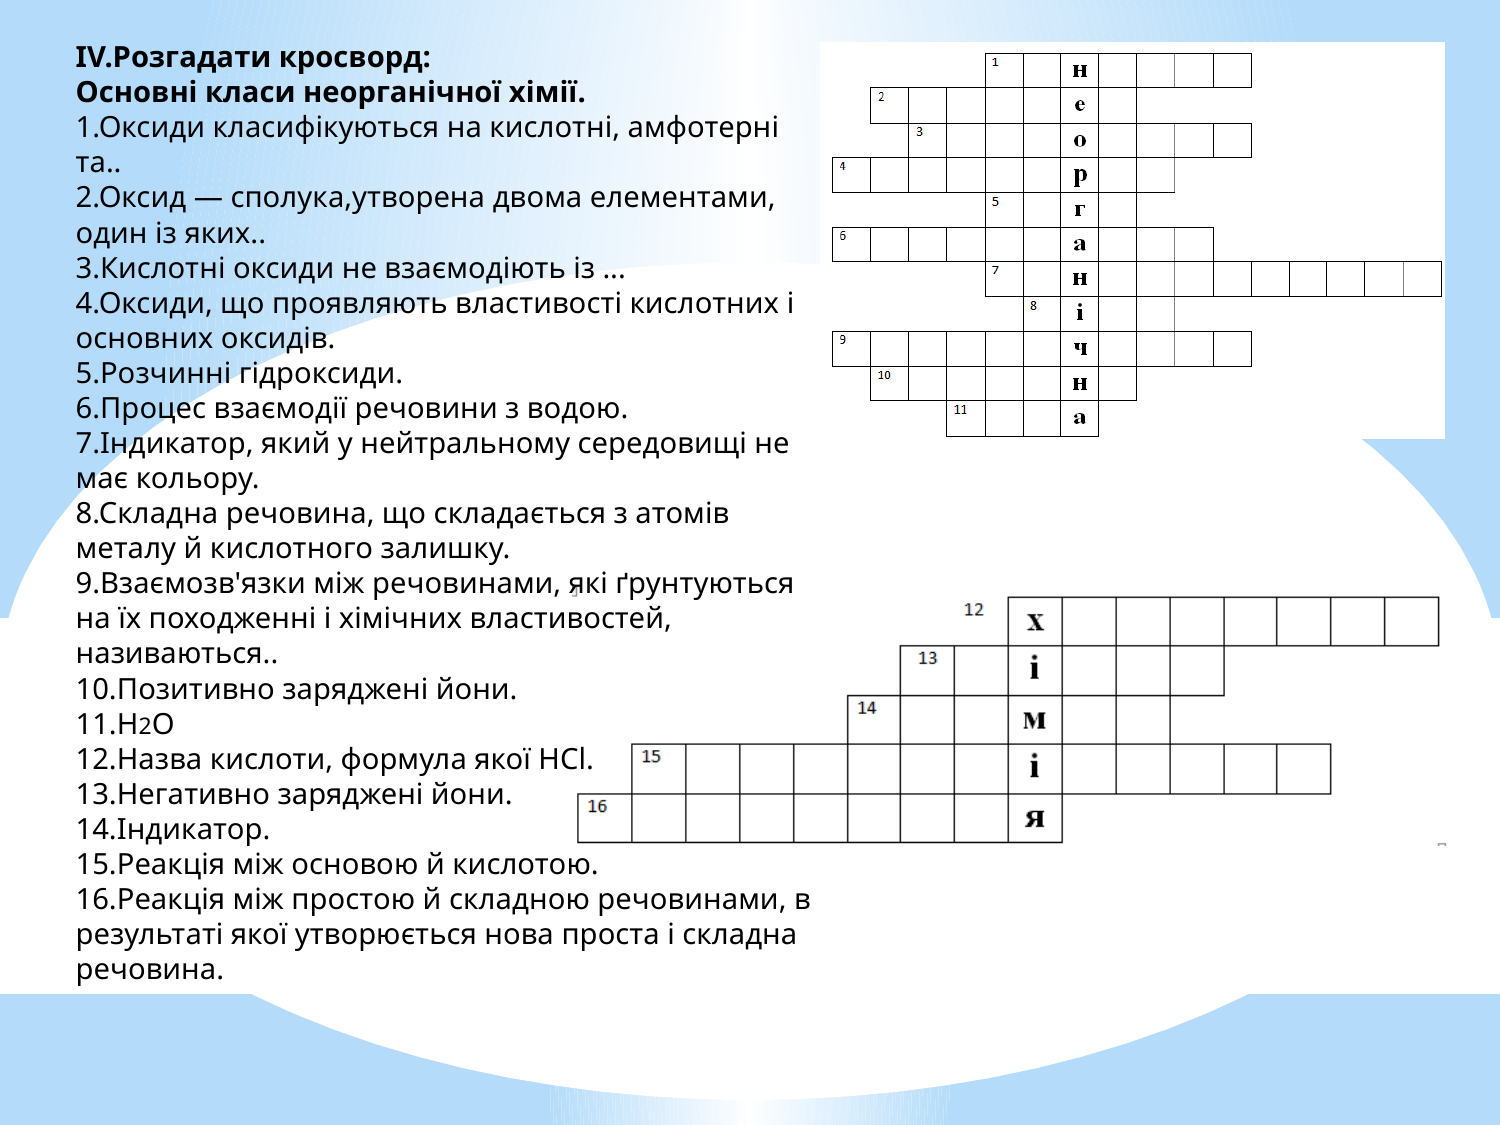

# IV.Розгадати кросворд:
Основні класи неорганічної хімії.
1.Оксиди класифікуються на кислотні, амфотерні та..
2.Оксид — сполука,утворена двома елементами, один із яких..
3.Кислотні оксиди не взаємодіють із ...
4.Оксиди, що проявляють властивості кислотних і основних оксидів.
5.Розчинні гідроксиди.
6.Процес взаємодії речовини з водою.
7.Індикатор, який у нейтральному середовищі не має кольору.
8.Складна речовина, що складається з атомів металу й кислотного залишку.
9.Взаємозв'язки між речовинами, які ґрунтуються на їх походженні і хімічних властивостей, називаються..
10.Позитивно заряджені йони.
11.H2O
12.Назва кислоти, формула якої НCl.
13.Негативно заряджені йони.
14.Індикатор.
15.Реакція між основою й кислотою.
16.Реакція між простою й складною речовинами, в результаті якої утворюється нова проста і складна речовина.